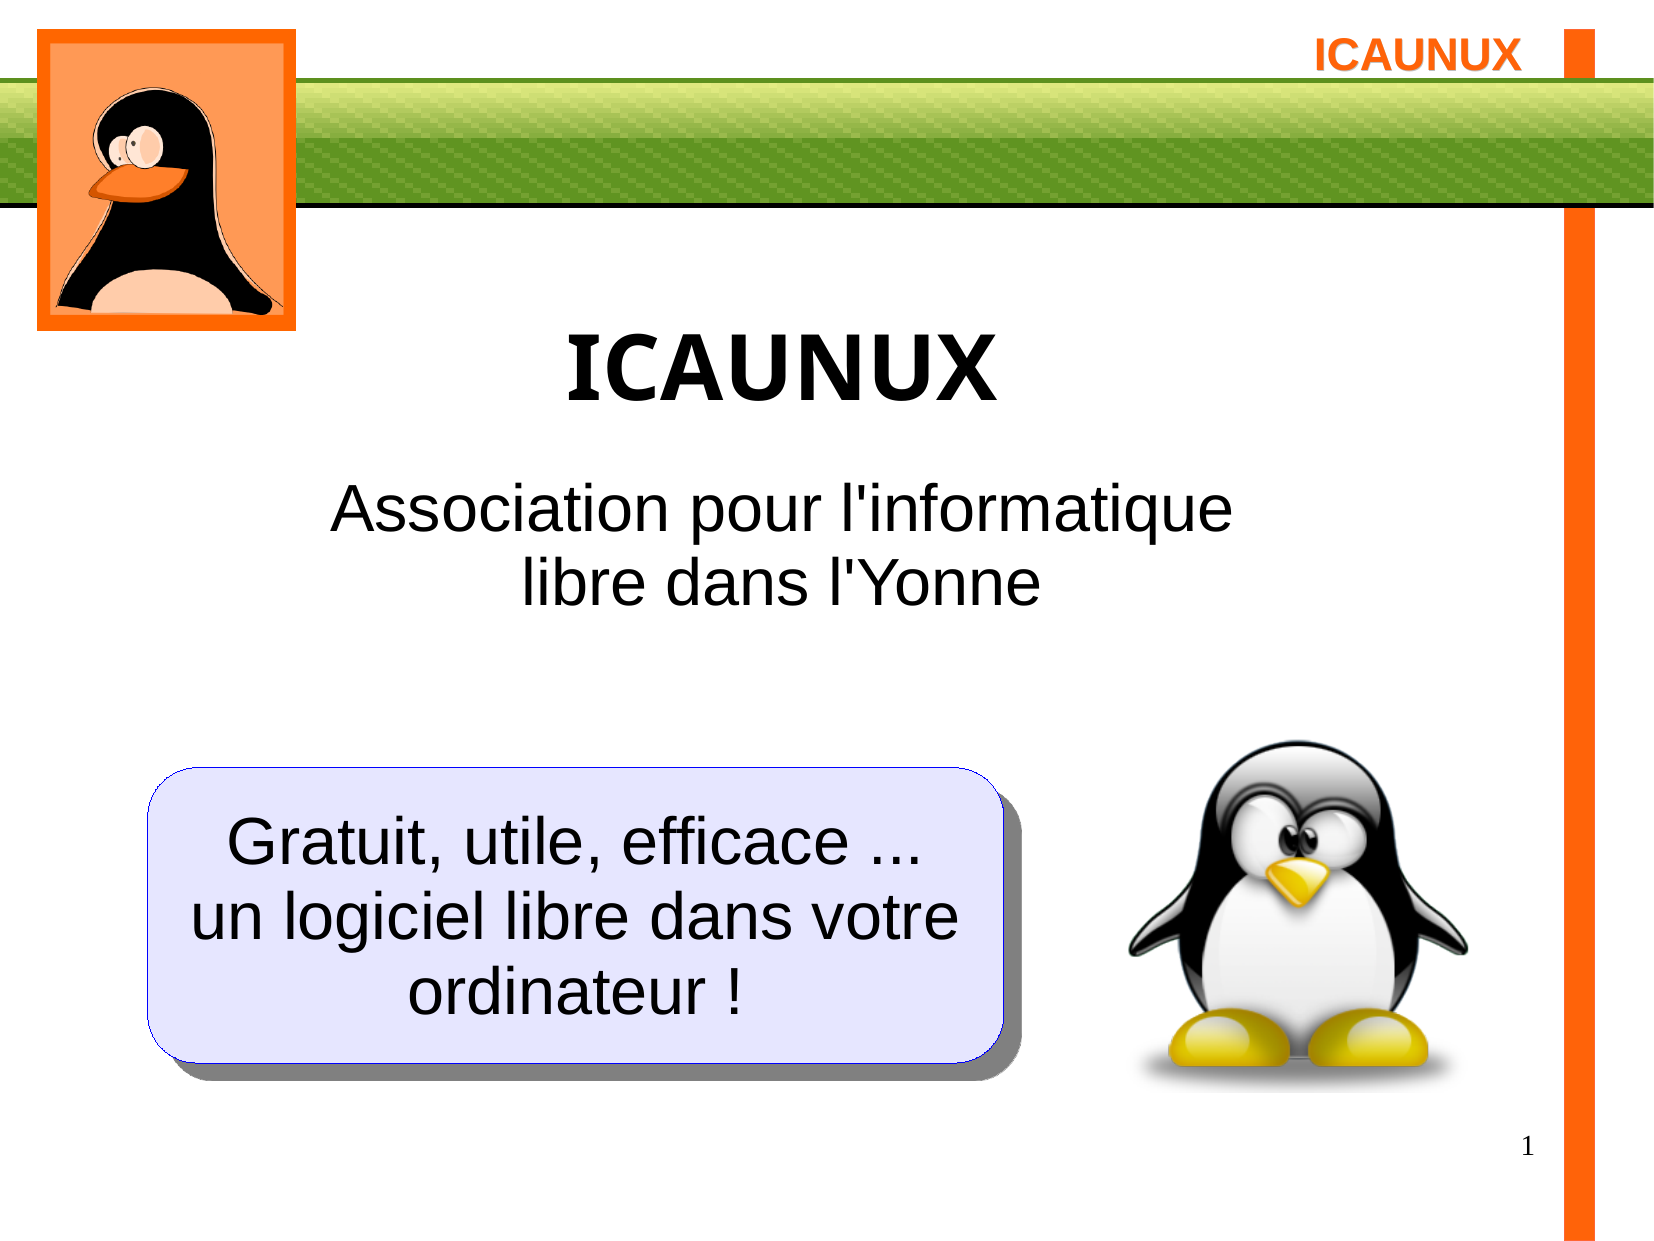

ICAUNUX
Association pour l'informatique
libre dans l'Yonne
Gratuit, utile, efficace ...
un logiciel libre dans votre ordinateur !
1